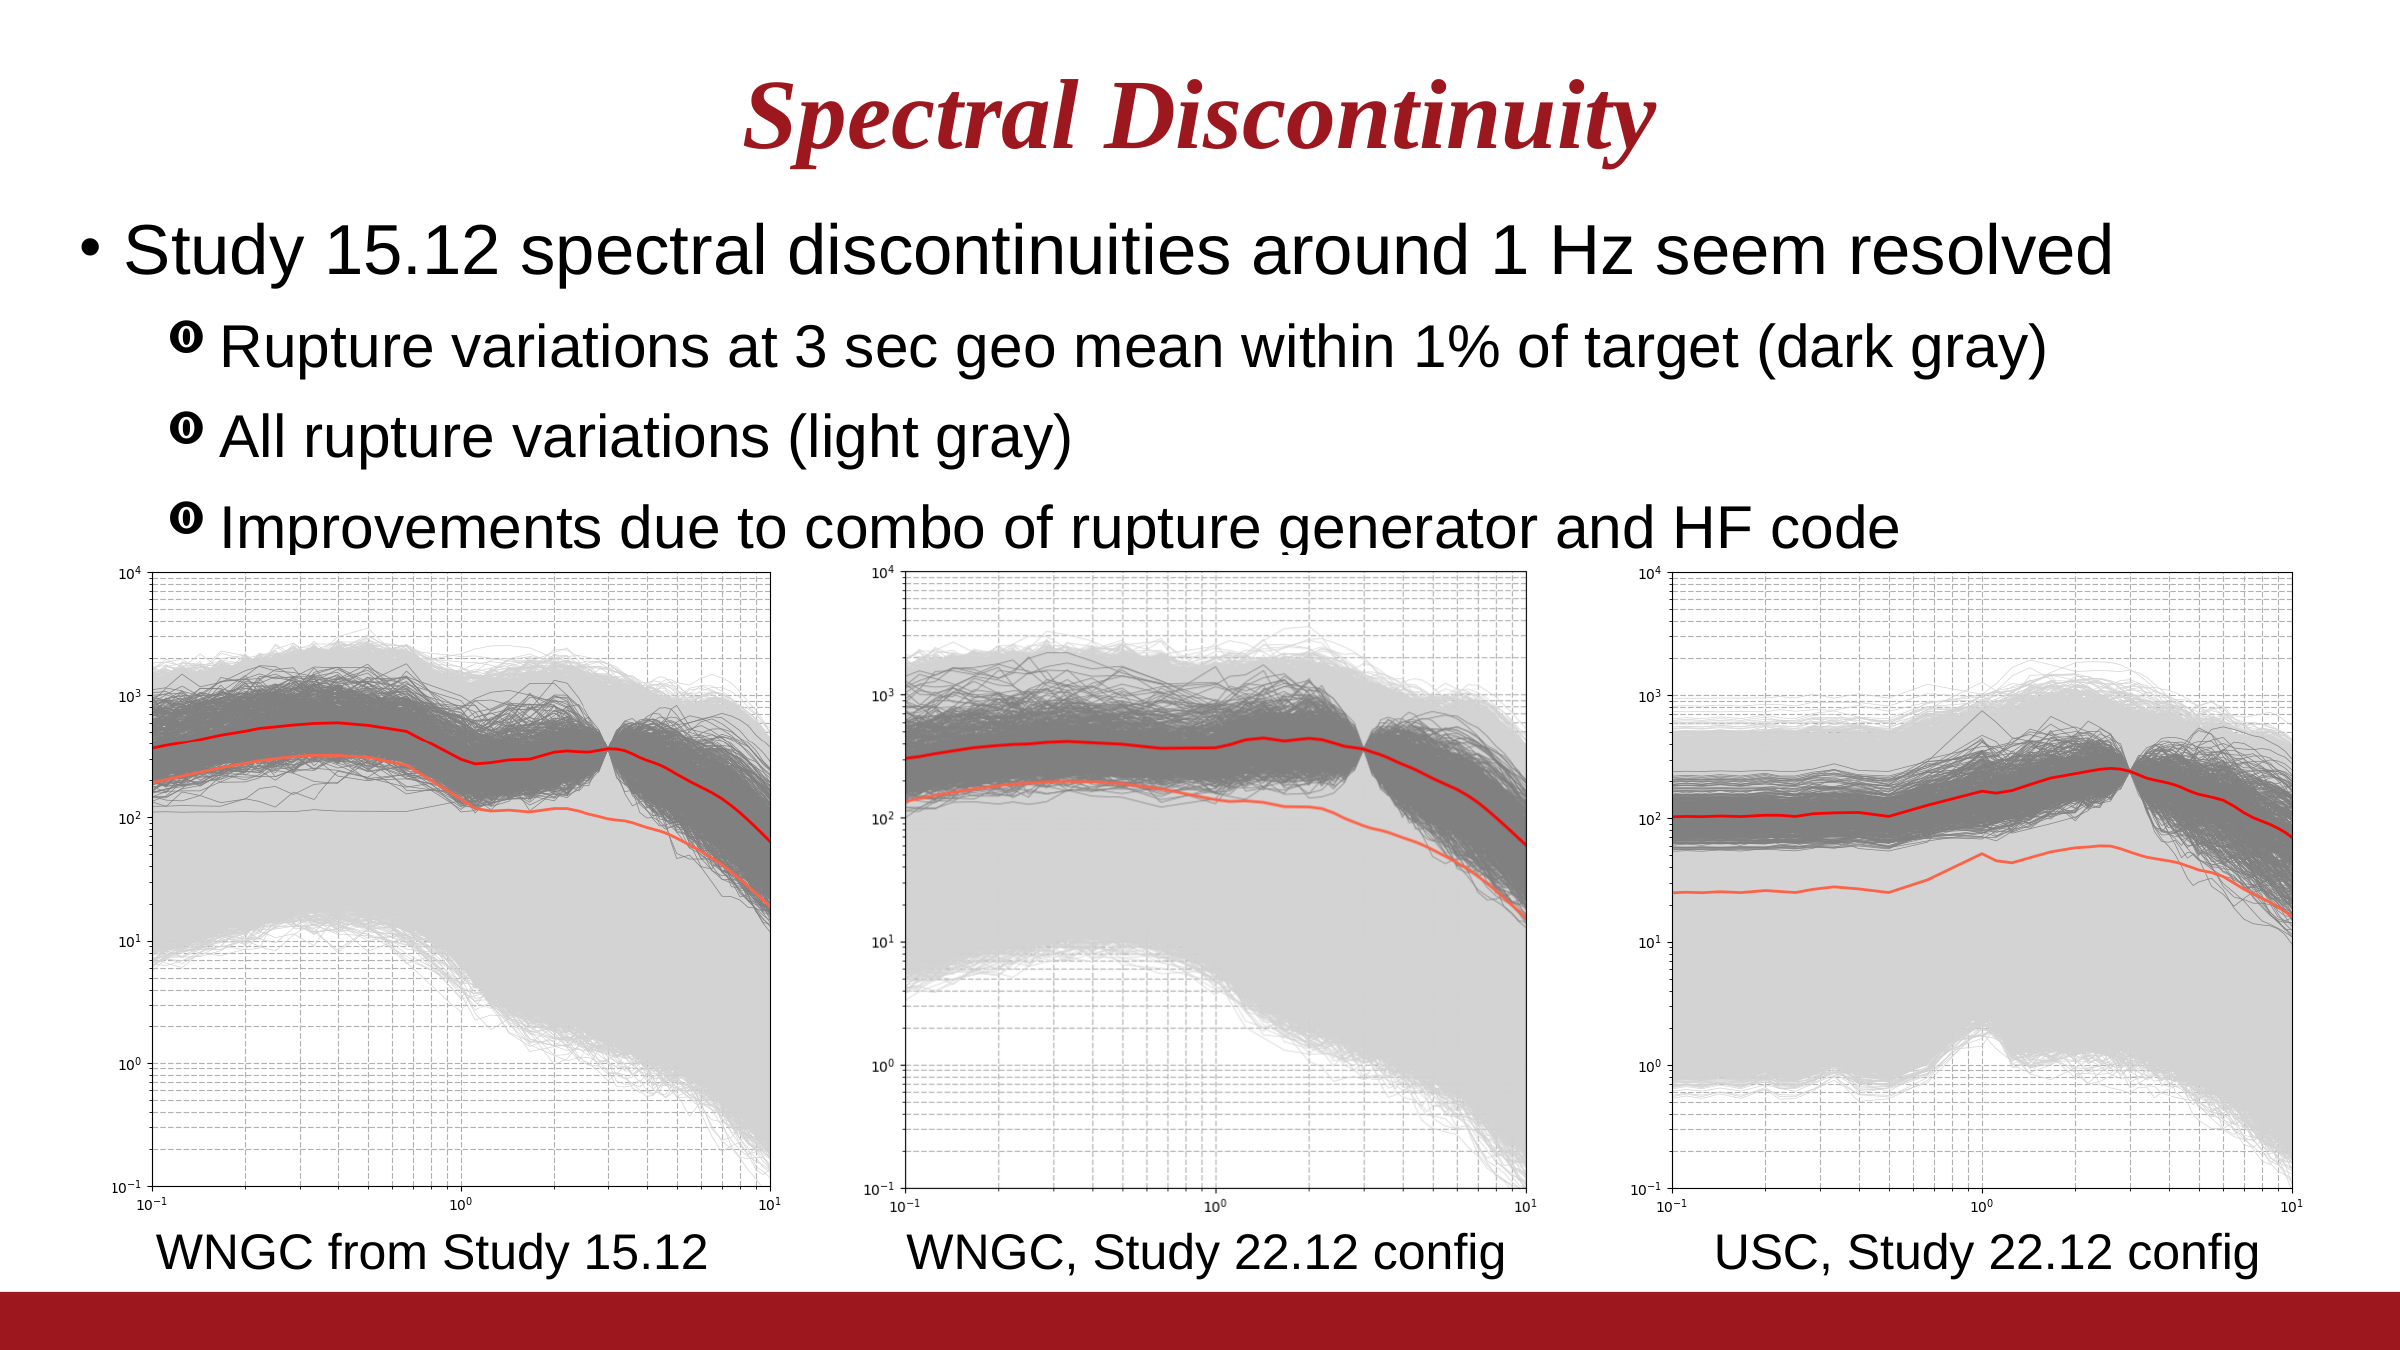

Spectral Discontinuity
Study 15.12 spectral discontinuities around 1 Hz seem resolved
Rupture variations at 3 sec geo mean within 1% of target (dark gray)
All rupture variations (light gray)
Improvements due to combo of rupture generator and HF code
WNGC from Study 15.12
WNGC, Study 22.12 config
USC, Study 22.12 config